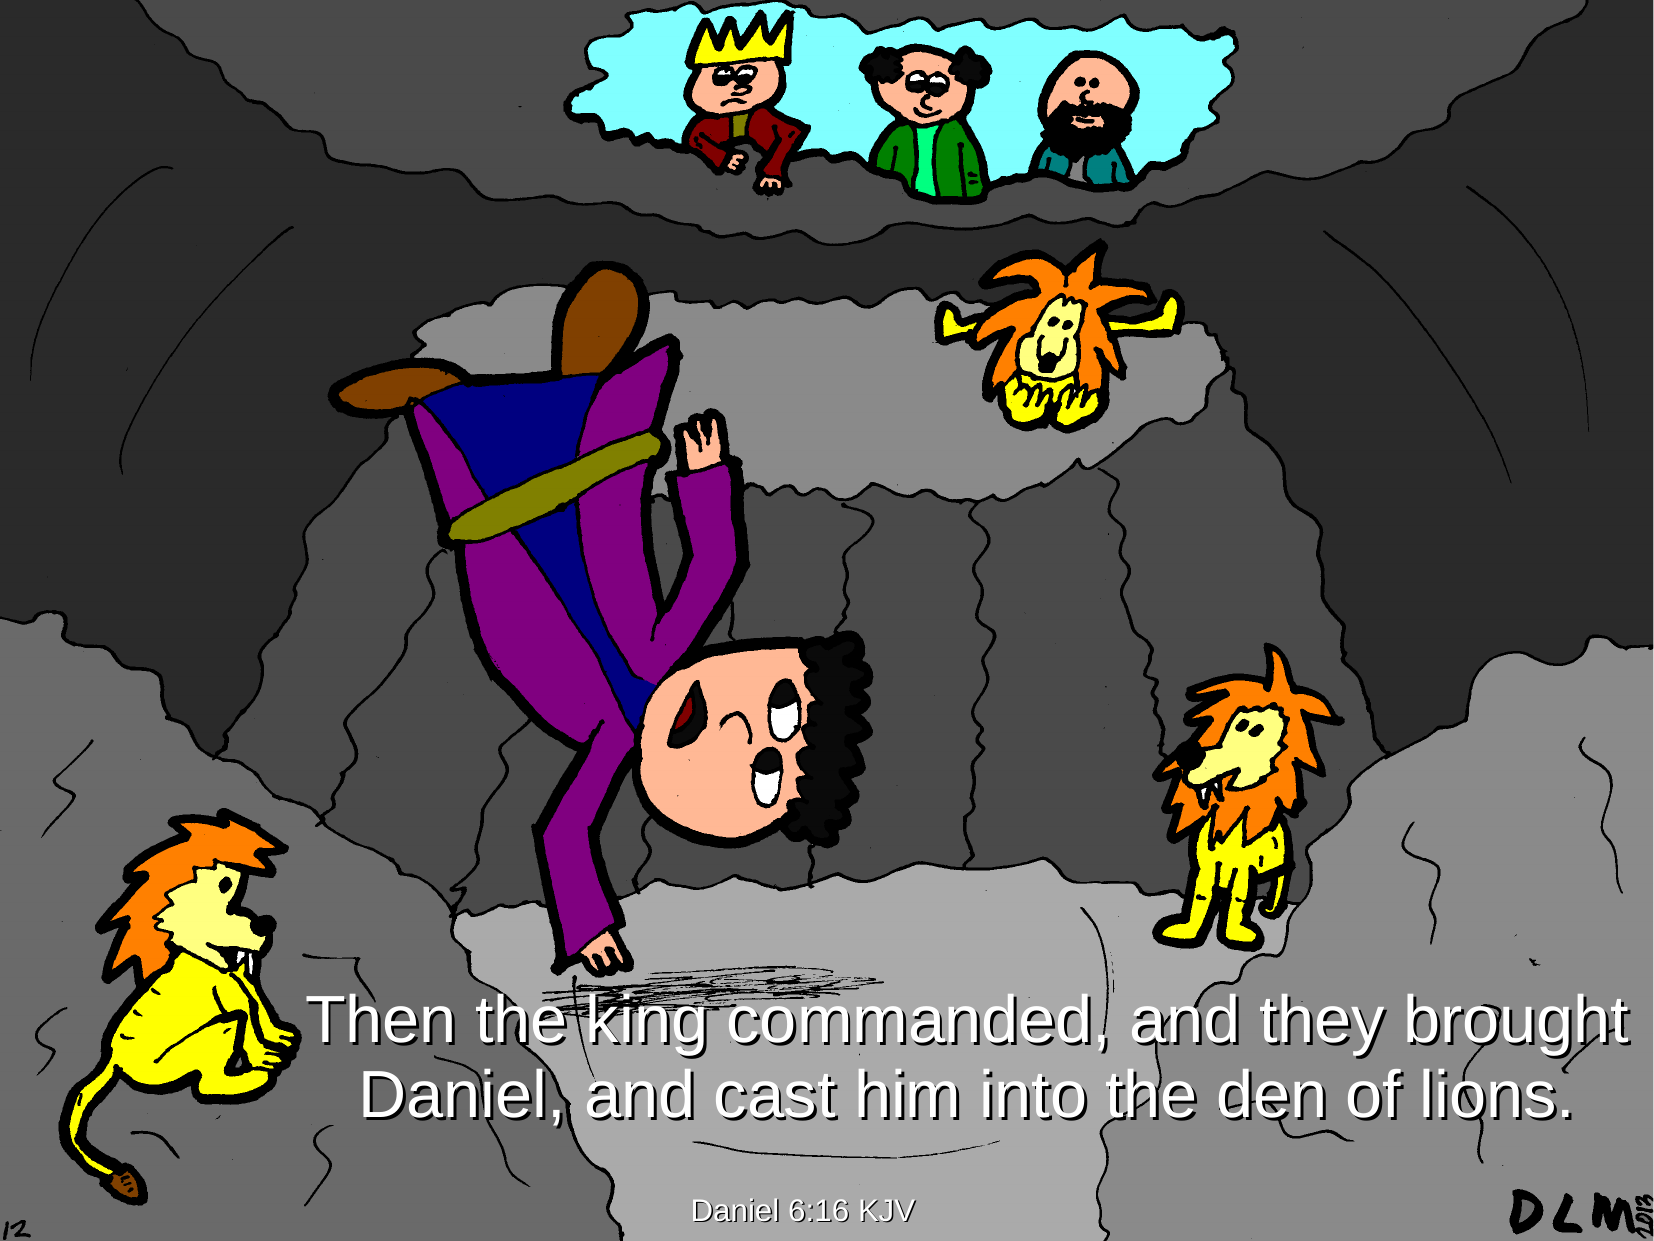

Then the king commanded, and they brought Daniel, and cast him into the den of lions.
Daniel 6:16 KJV